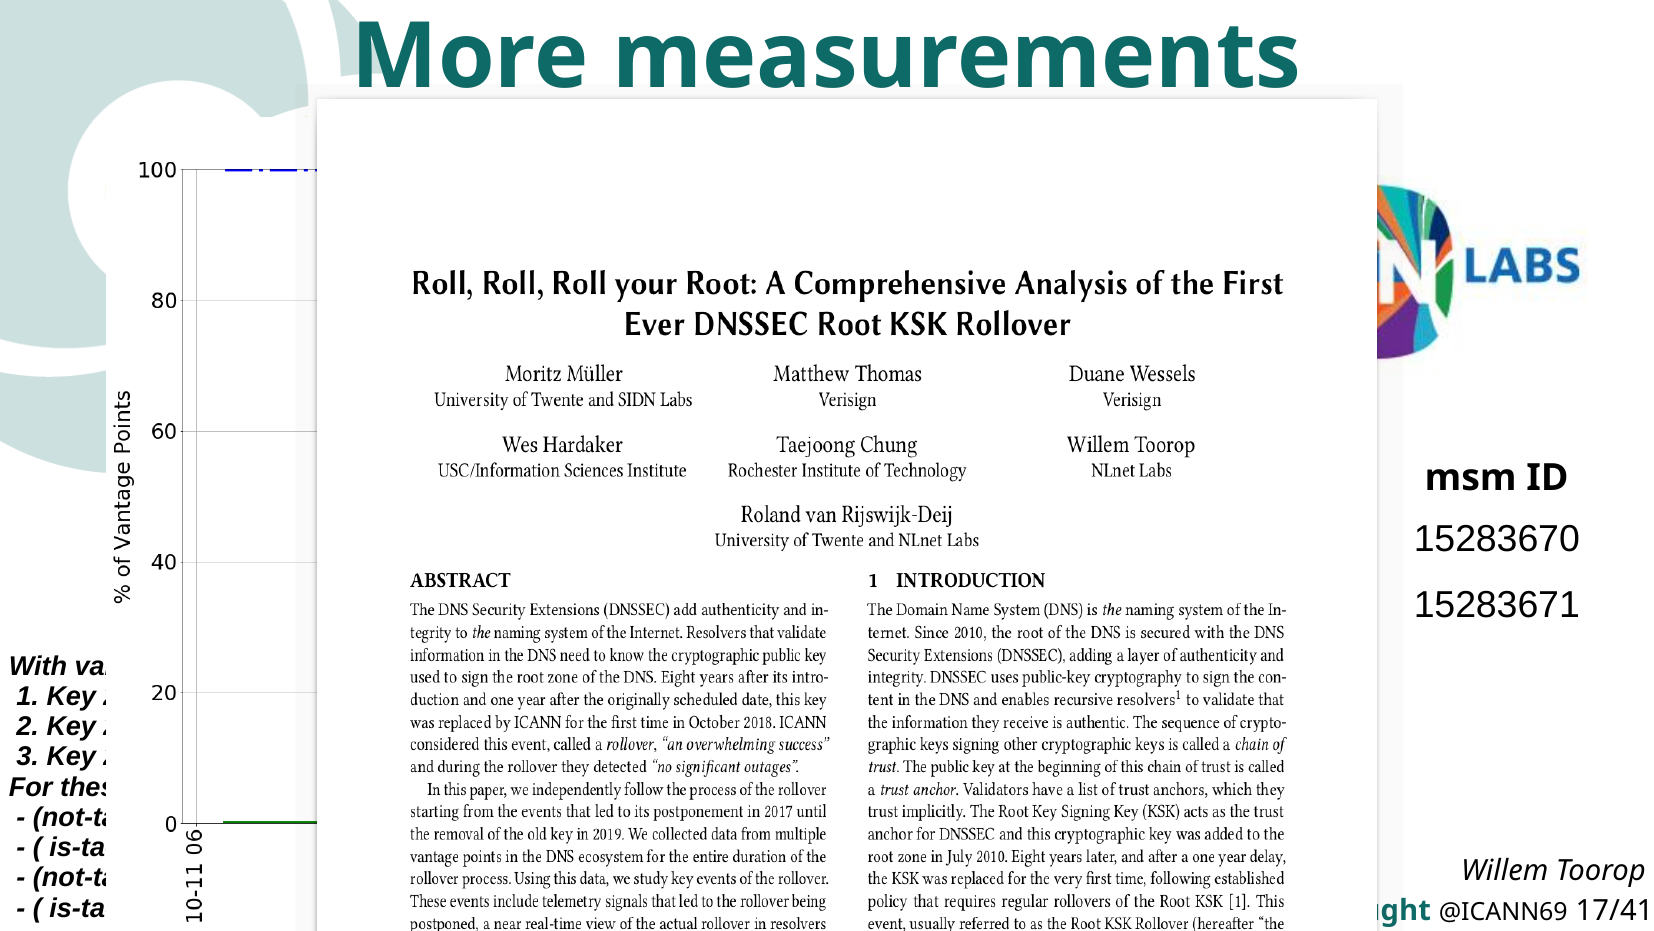

# More measurements
Moritz Muller joined too
Root KSK Sentinel msms
since 19 July 2018
| query | msm ID |
| --- | --- |
| root-key-sentinel-not-ta-19036.d2a8n3.rootcanary.net A | 15283670 |
| root-key-sentinel-not-ta-20326.d2a8n3.rootcanary.net A | 15283671 |
| | |
With validating resolvers we have three situations:
 1. Key 20326 has not been picked up (yet)
 2. Key 20326 is a valid TA, and key 19036 is still a valid TA
 3. Key 20326 is a valid TA, and key 19036 is removed
For these situations (1, 2,3), measurements for:
 - (not-ta-19036 is-ta-20326) results in 	1: (S S), 2: (S A), 3: (A A)
 - ( is-ta-19036 is-ta-20326) results in 	1: (A S), 2: (A A), 3: (S A)
 - (not-ta-19036 not-ta-20326) results in 	1: (S A), 2: (S S), 3: (A S)
 - ( is-ta-19036 not-ta-20326) results in 	1: (A A), 2: (A S), 3: (S S)
17